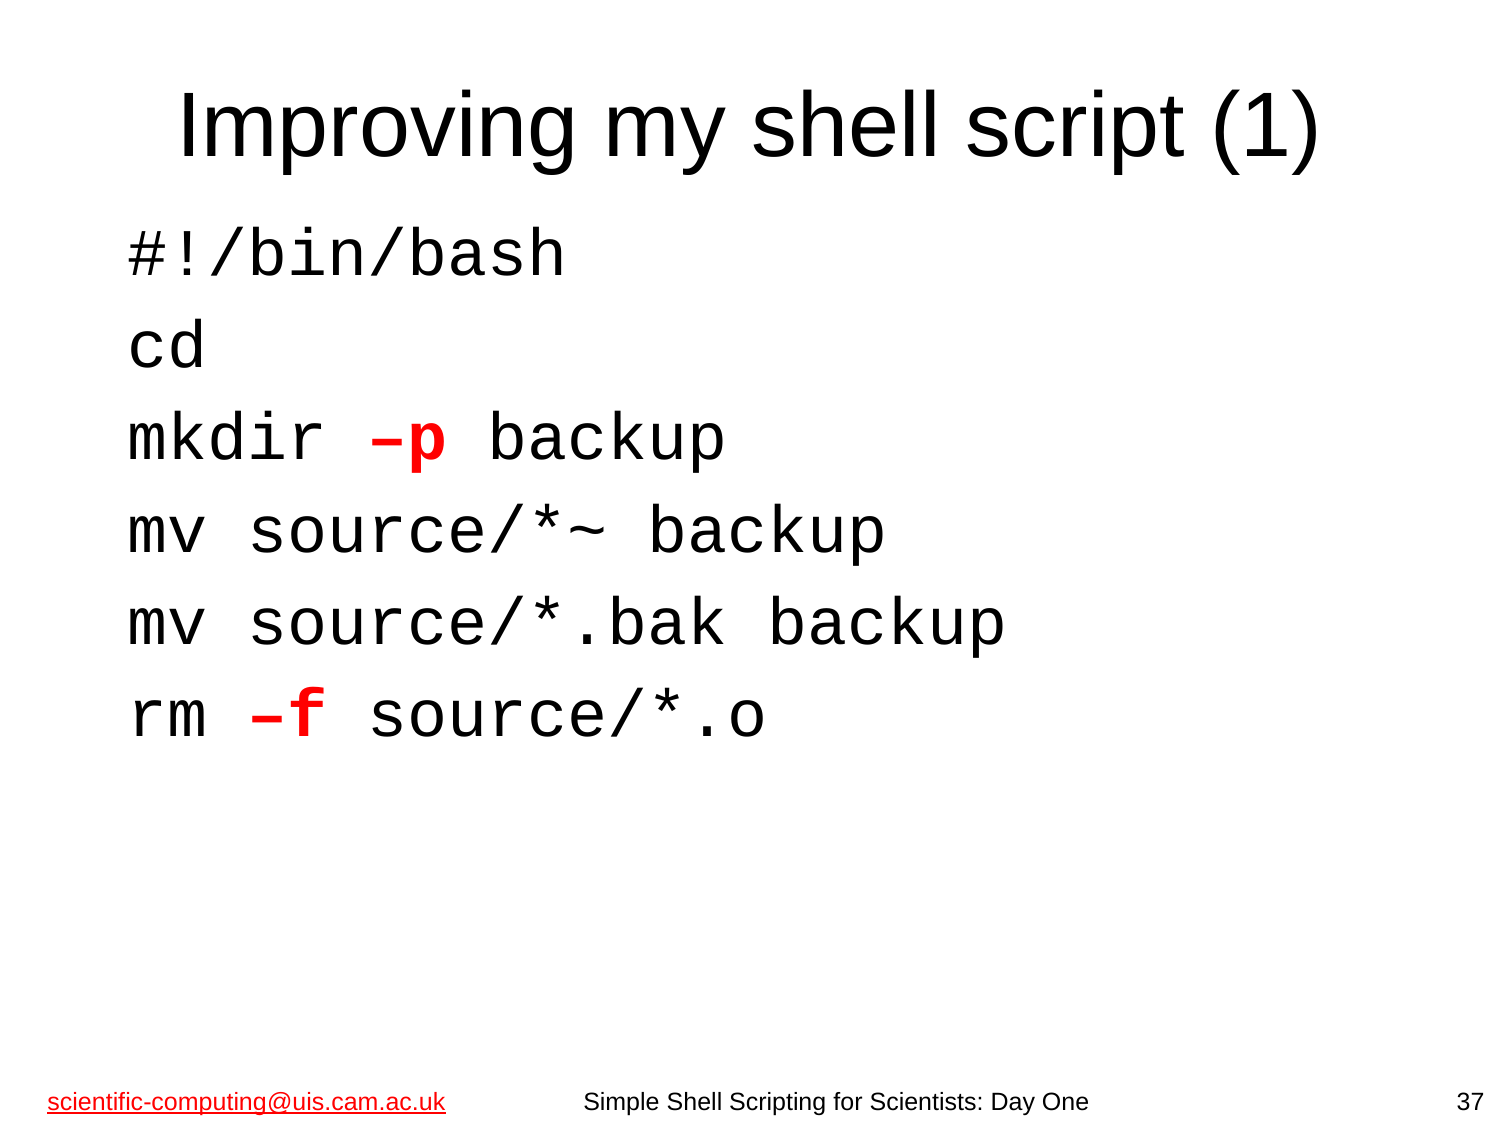

# Improving my shell script (1)
#!/bin/bash
cd
mkdir –p backup
mv source/*~ backup
mv source/*.bak backup
rm –f source/*.o
escience-support@ucs.cam.ac.uk	Simple Shell Scripting for Scientists: Day One
37